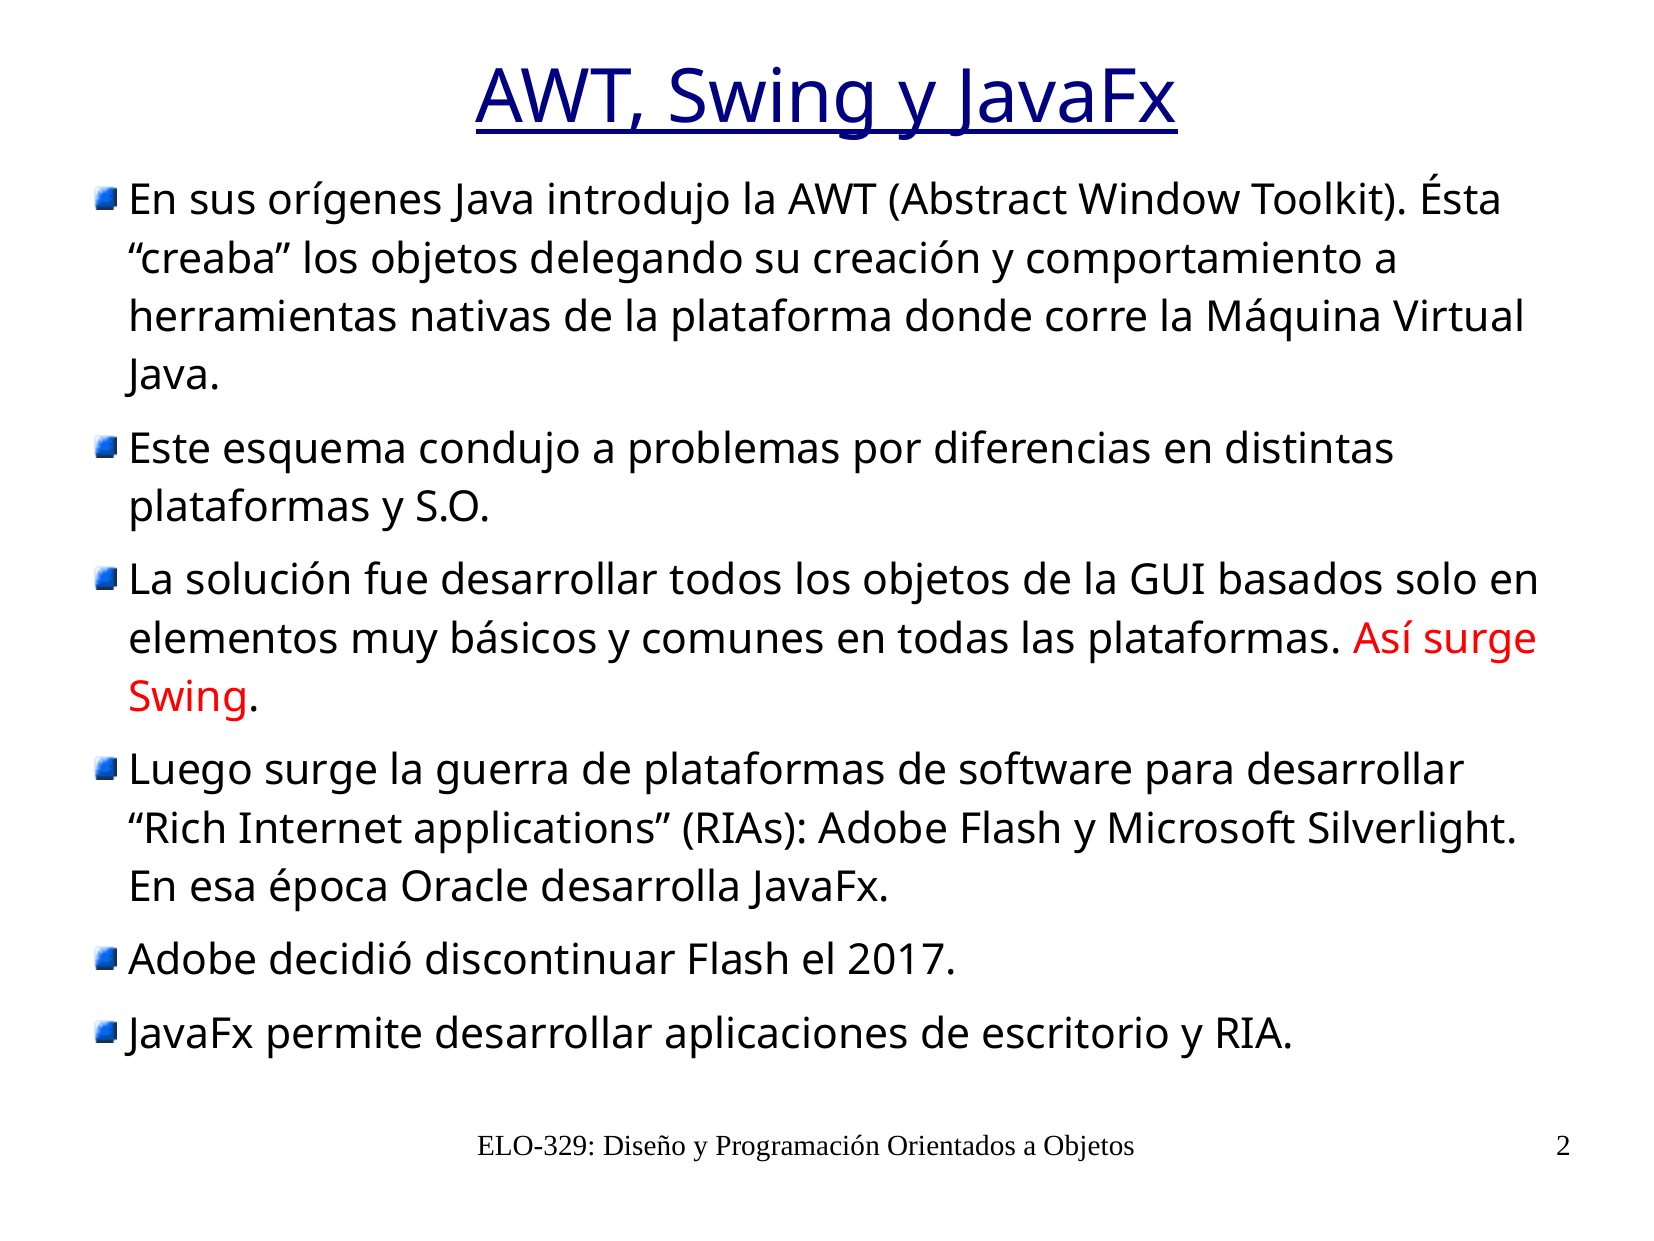

# AWT, Swing y JavaFx
En sus orígenes Java introdujo la AWT (Abstract Window Toolkit). Ésta “creaba” los objetos delegando su creación y comportamiento a herramientas nativas de la plataforma donde corre la Máquina Virtual Java.
Este esquema condujo a problemas por diferencias en distintas plataformas y S.O.
La solución fue desarrollar todos los objetos de la GUI basados solo en elementos muy básicos y comunes en todas las plataformas. Así surge Swing. ‏
Luego surge la guerra de plataformas de software para desarrollar “Rich Internet applications” (RIAs): Adobe Flash y Microsoft Silverlight. En esa época Oracle desarrolla JavaFx.
Adobe decidió discontinuar Flash el 2017.
JavaFx permite desarrollar aplicaciones de escritorio y RIA.
2